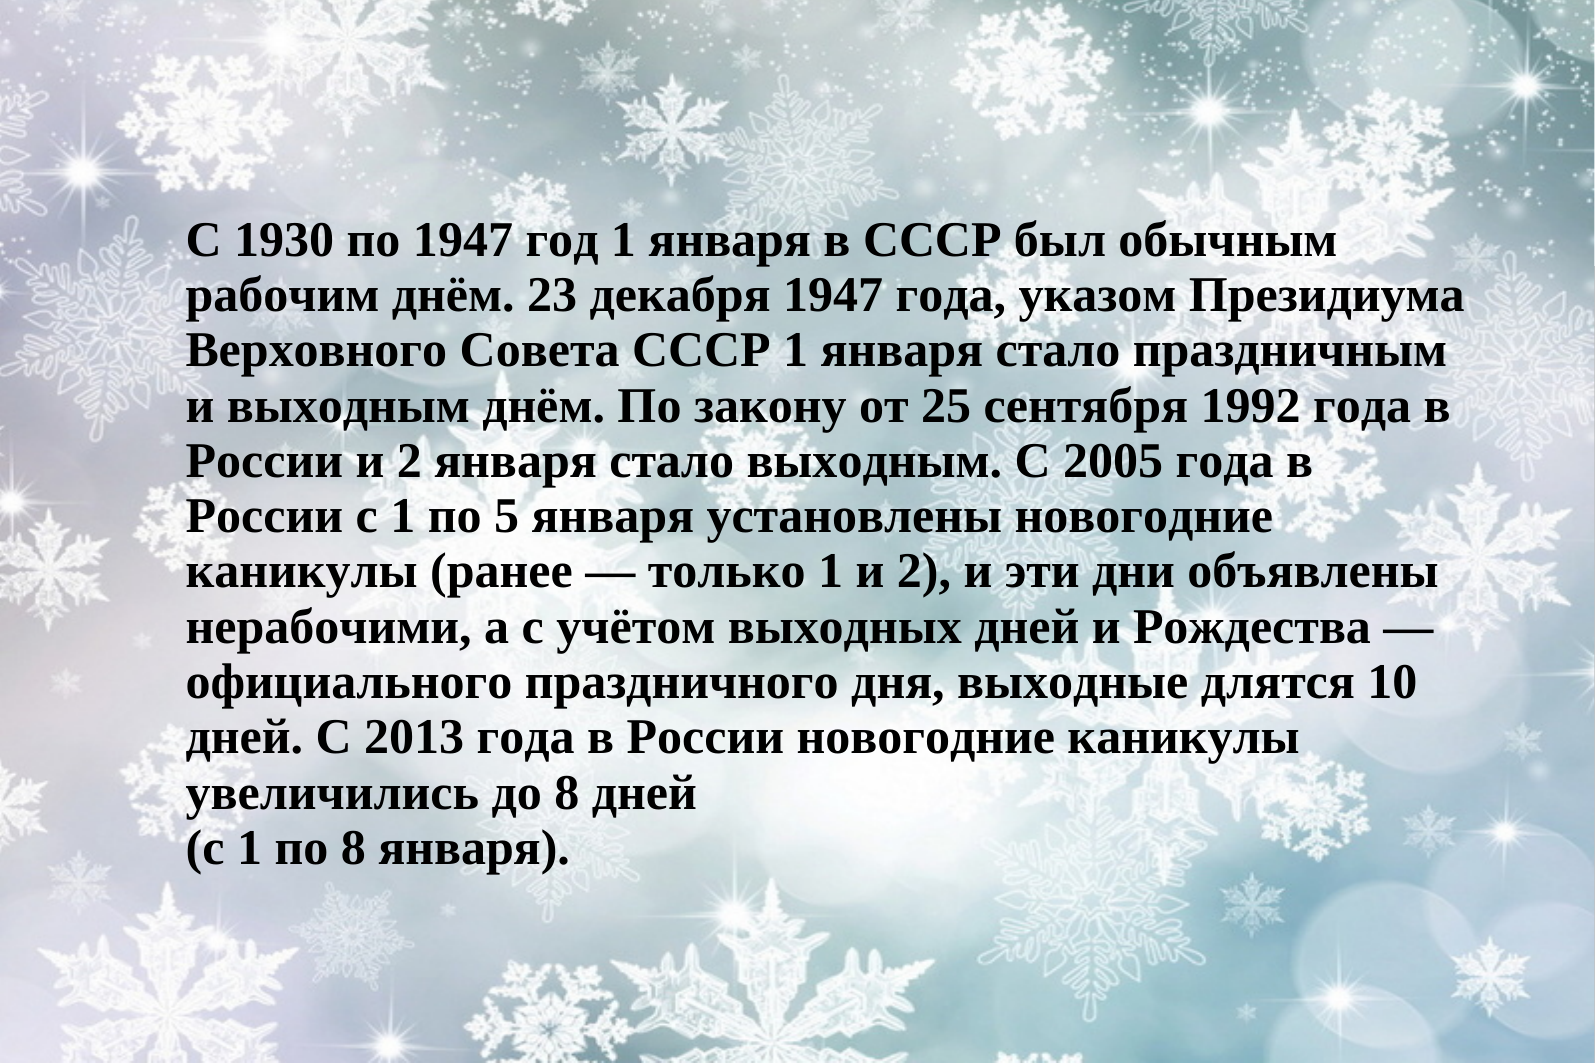

#
С 1930 по 1947 год 1 января в СССР был обычным рабочим днём. 23 декабря 1947 года, указом Президиума Верховного Совета СССР 1 января стало праздничным и выходным днём. По закону от 25 сентября 1992 года в России и 2 января стало выходным. С 2005 года в России с 1 по 5 января установлены новогодние каникулы (ранее — только 1 и 2), и эти дни объявлены нерабочими, а с учётом выходных дней и Рождества — официального праздничного дня, выходные длятся 10 дней. С 2013 года в России новогодние каникулы увеличились до 8 дней
(с 1 по 8 января).